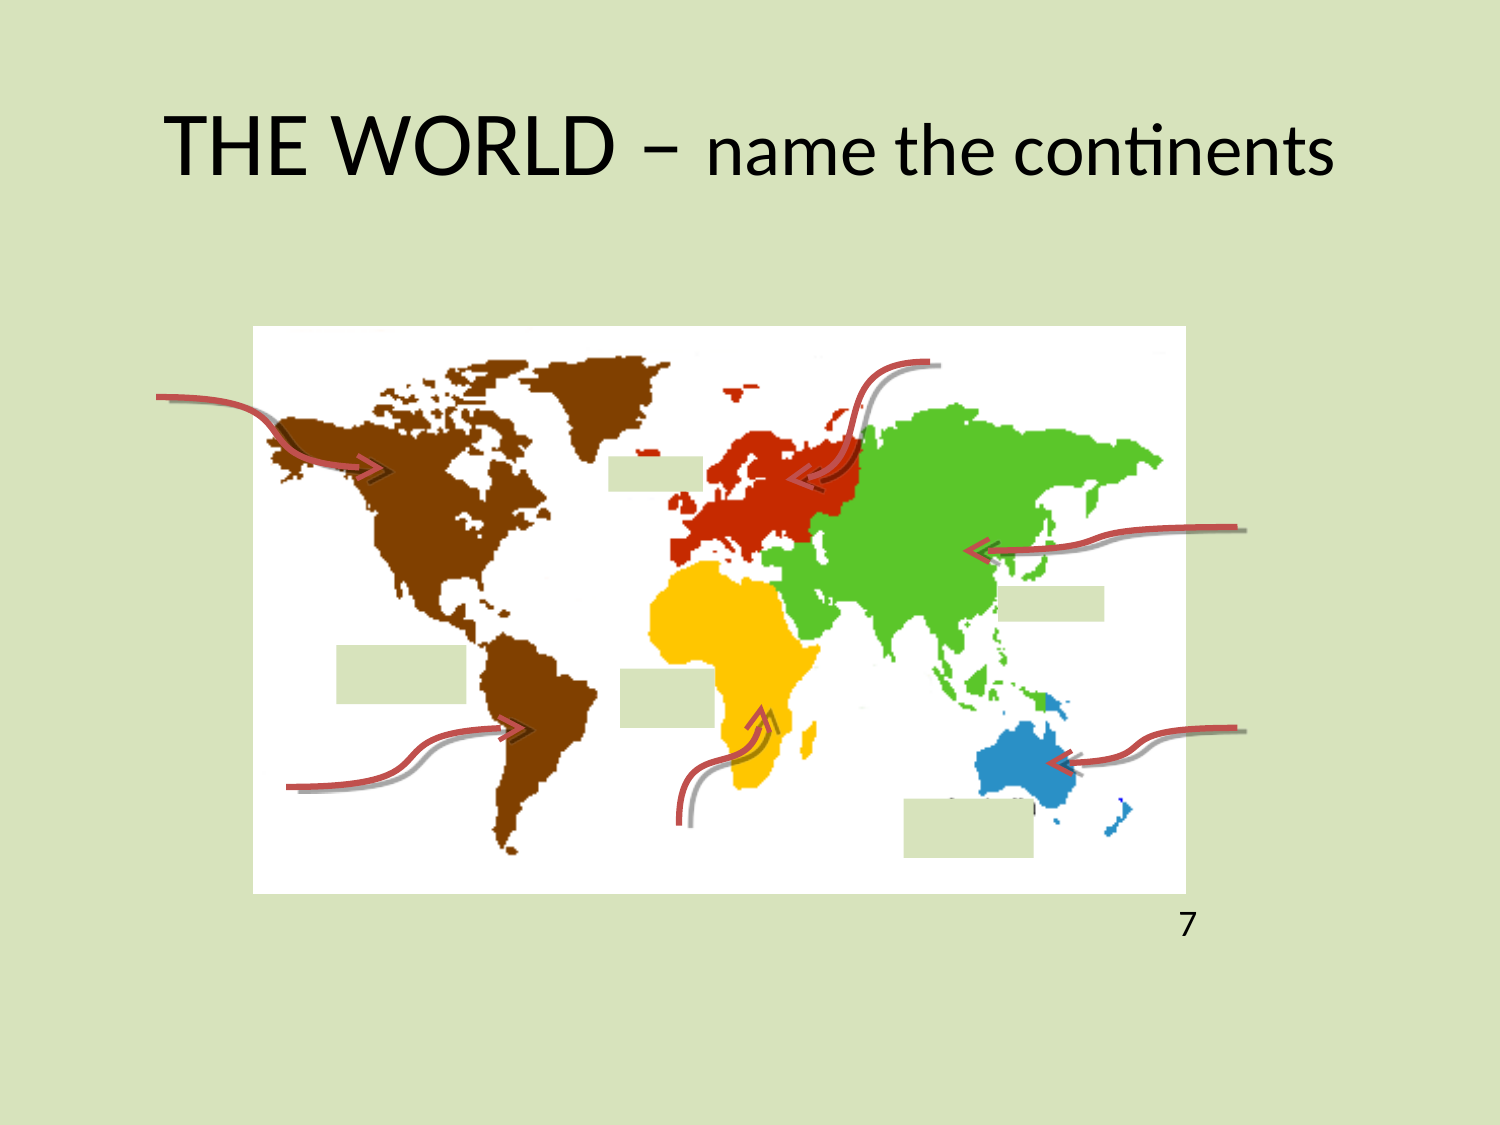

# THE WORLD – name the continents
7